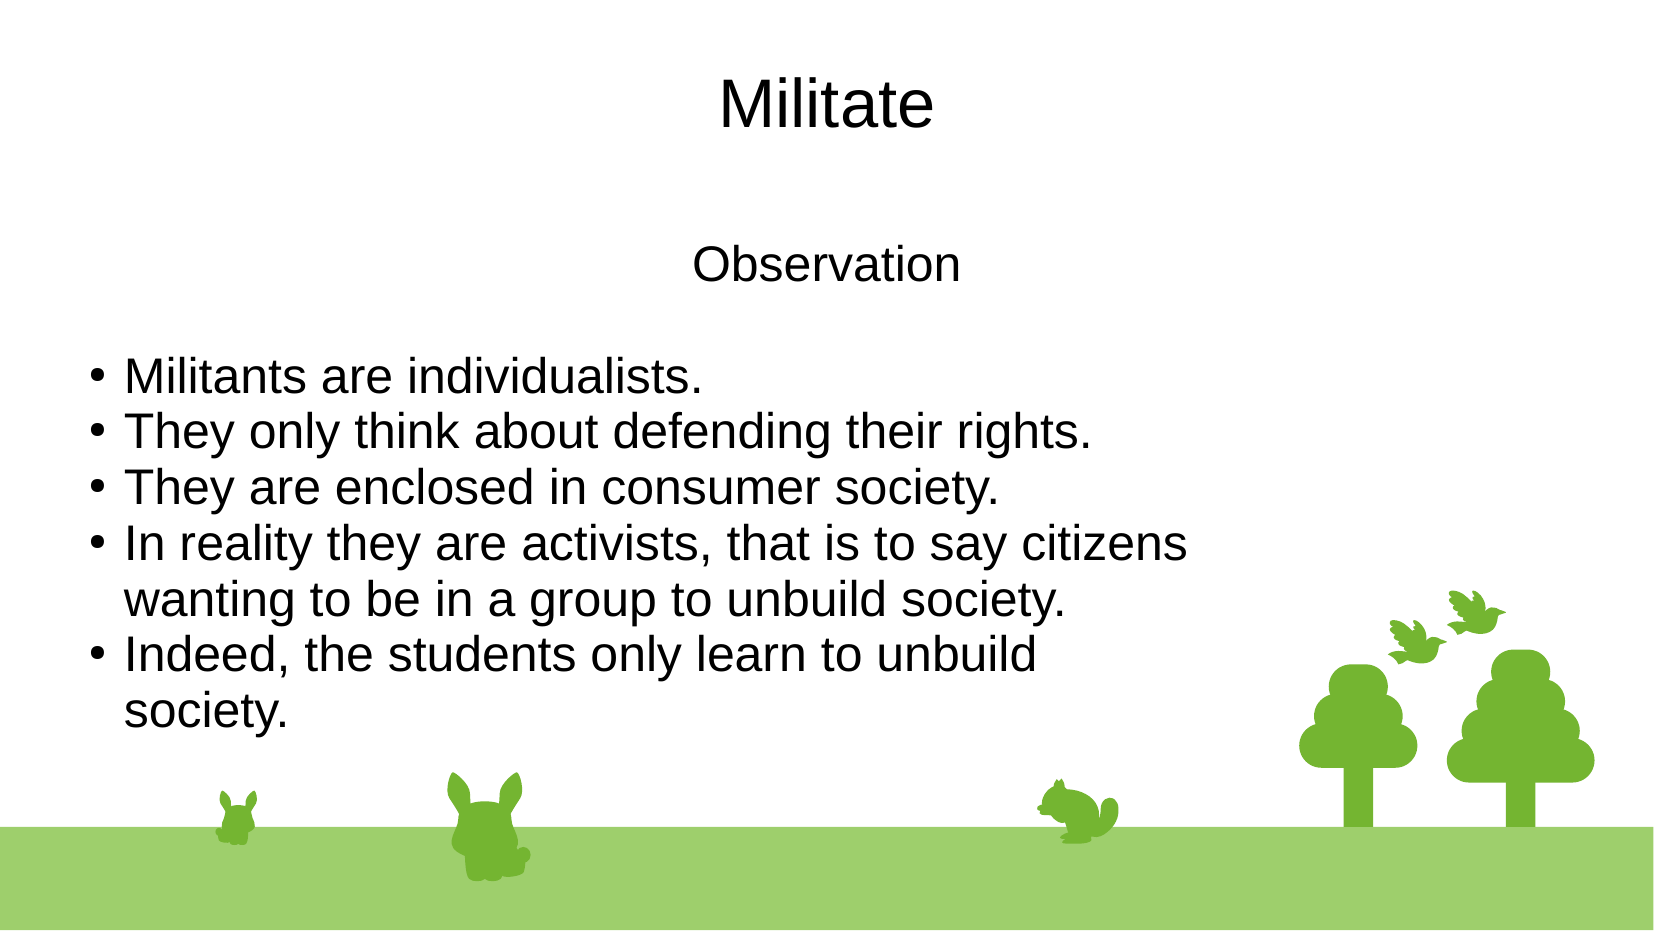

# Militate
Observation
Militants are individualists.
They only think about defending their rights.
They are enclosed in consumer society.
In reality they are activists, that is to say citizens
wanting to be in a group to unbuild society.
Indeed, the students only learn to unbuild
society.